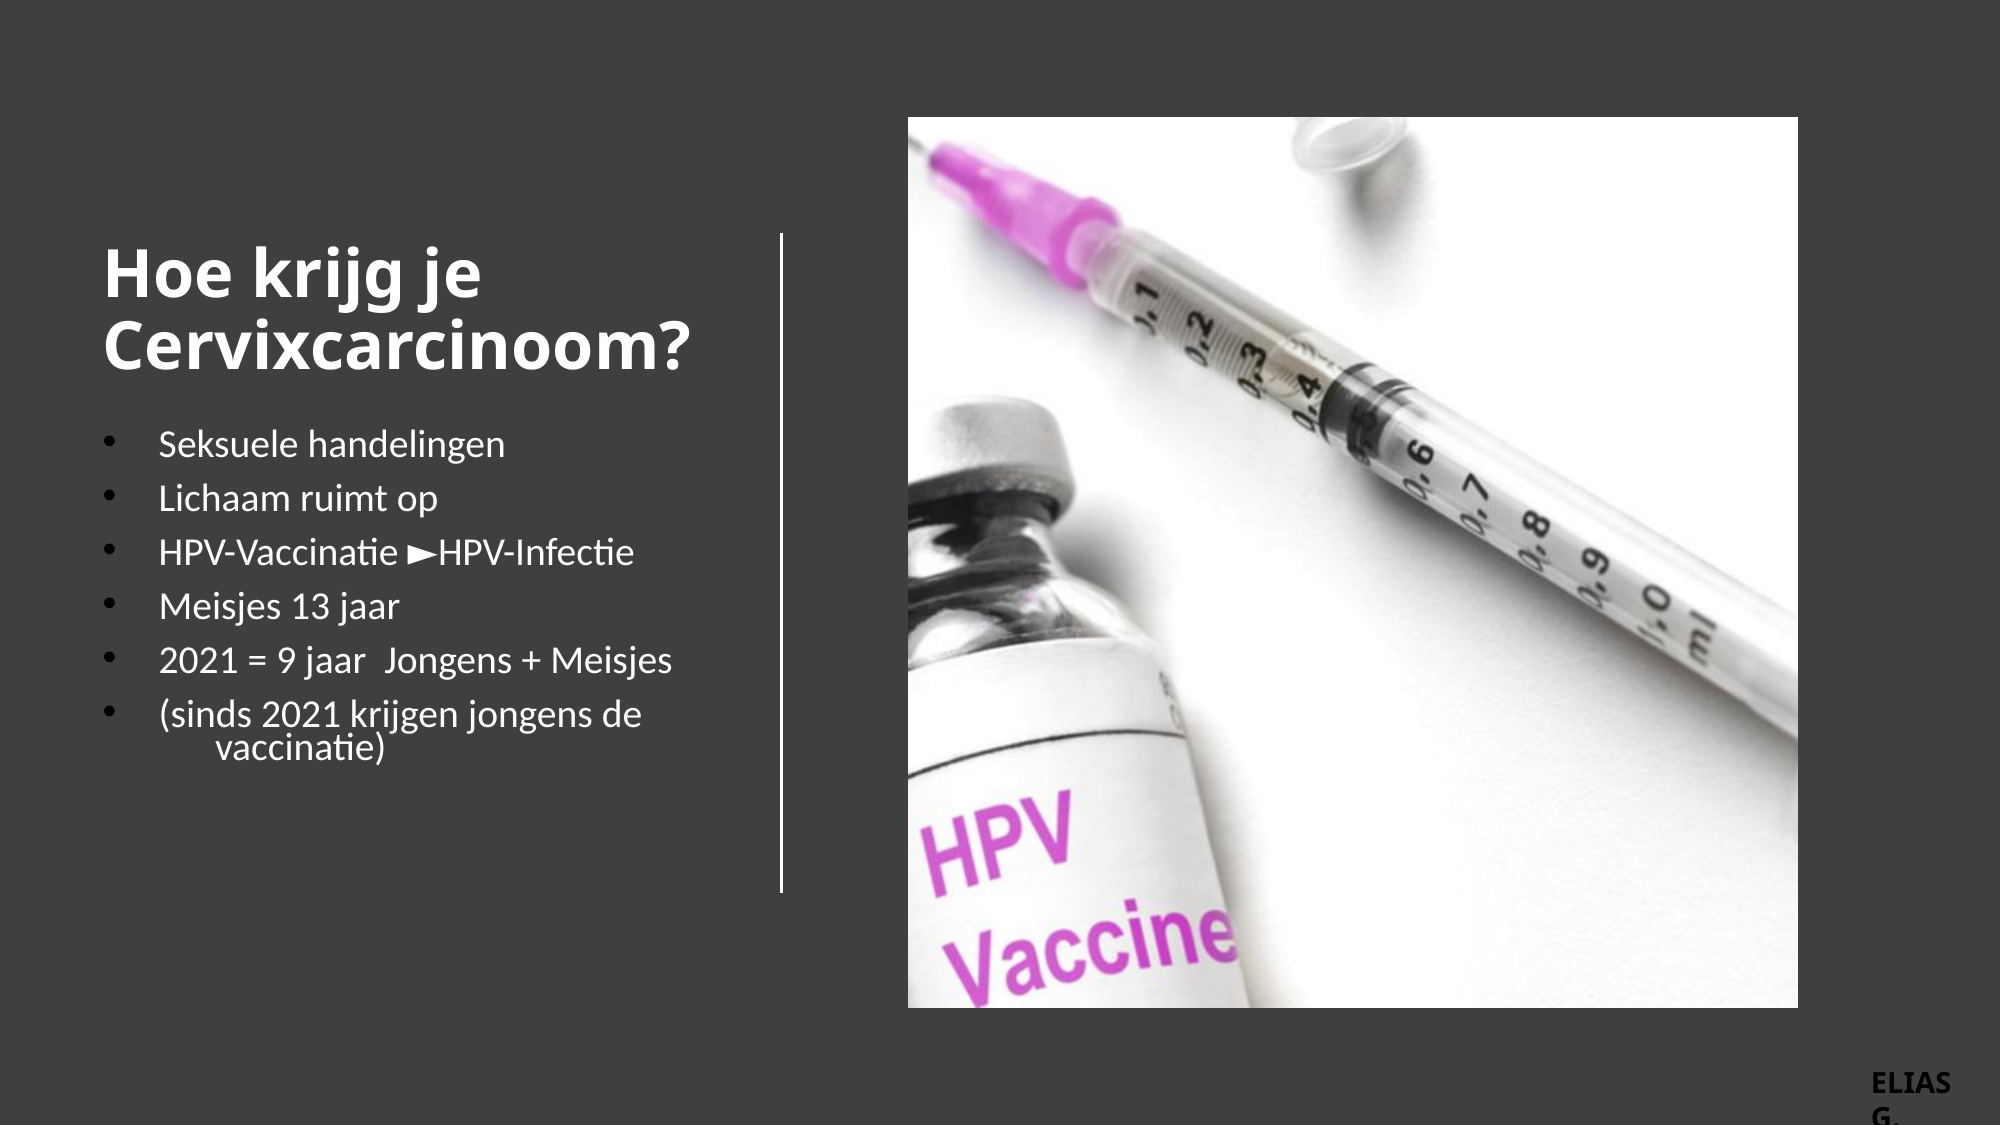

# Hoe krijg je Cervixcarcinoom?
Seksuele handelingen
Lichaam ruimt op
HPV-Vaccinatie ►HPV-Infectie
Meisjes 13 jaar
2021 = 9 jaar Jongens + Meisjes
(sinds 2021 krijgen jongens de vaccinatie)
ELIAS G.